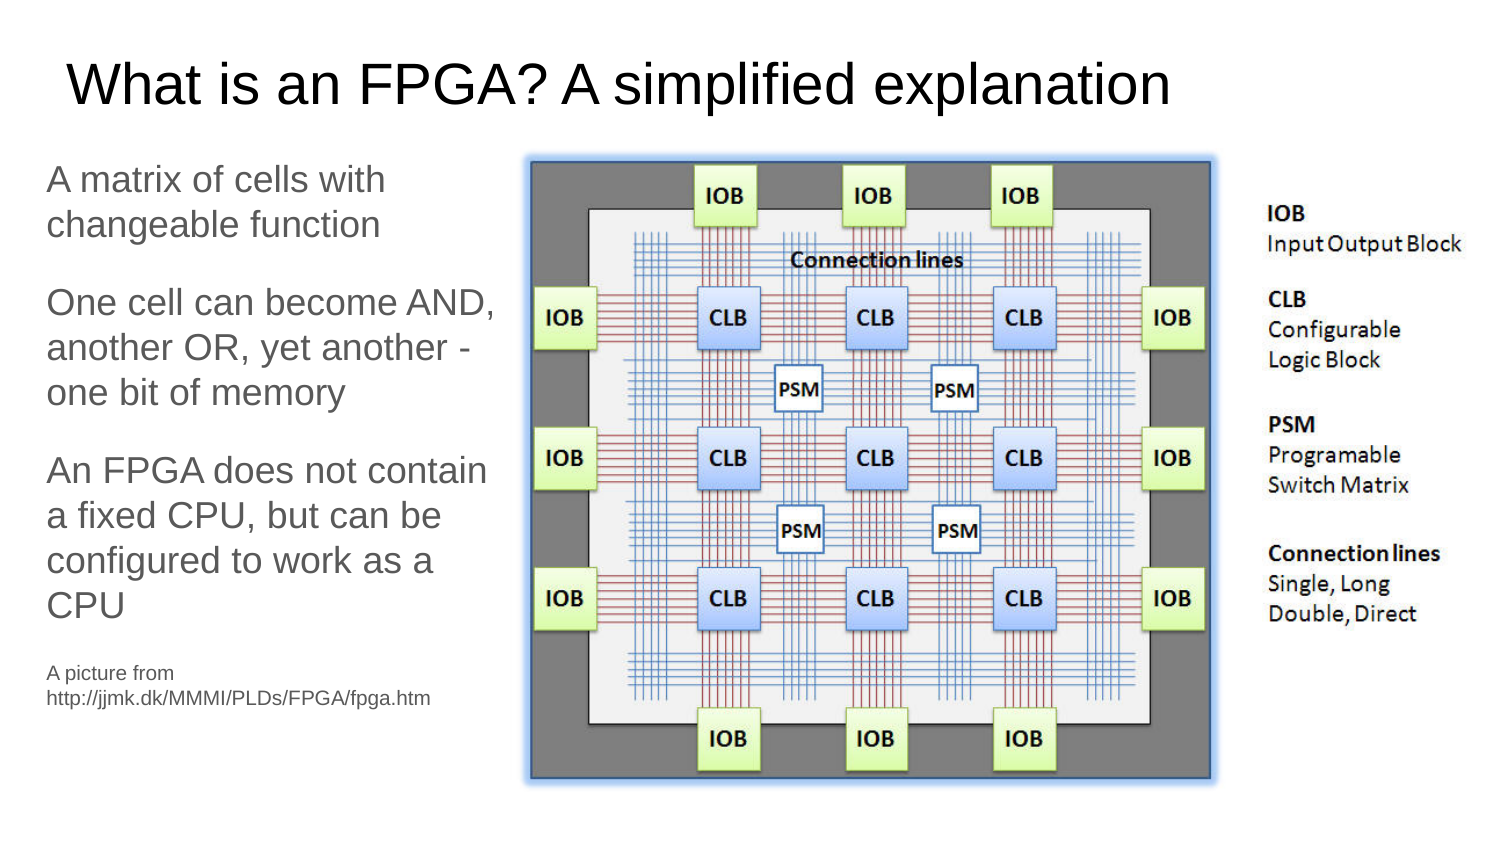

# What is an FPGA? A simplified explanation
A matrix of cells with changeable function
One cell can become AND, another OR, yet another - one bit of memory
An FPGA does not contain a fixed CPU, but can be configured to work as a CPU
A picture from http://jjmk.dk/MMMI/PLDs/FPGA/fpga.htm